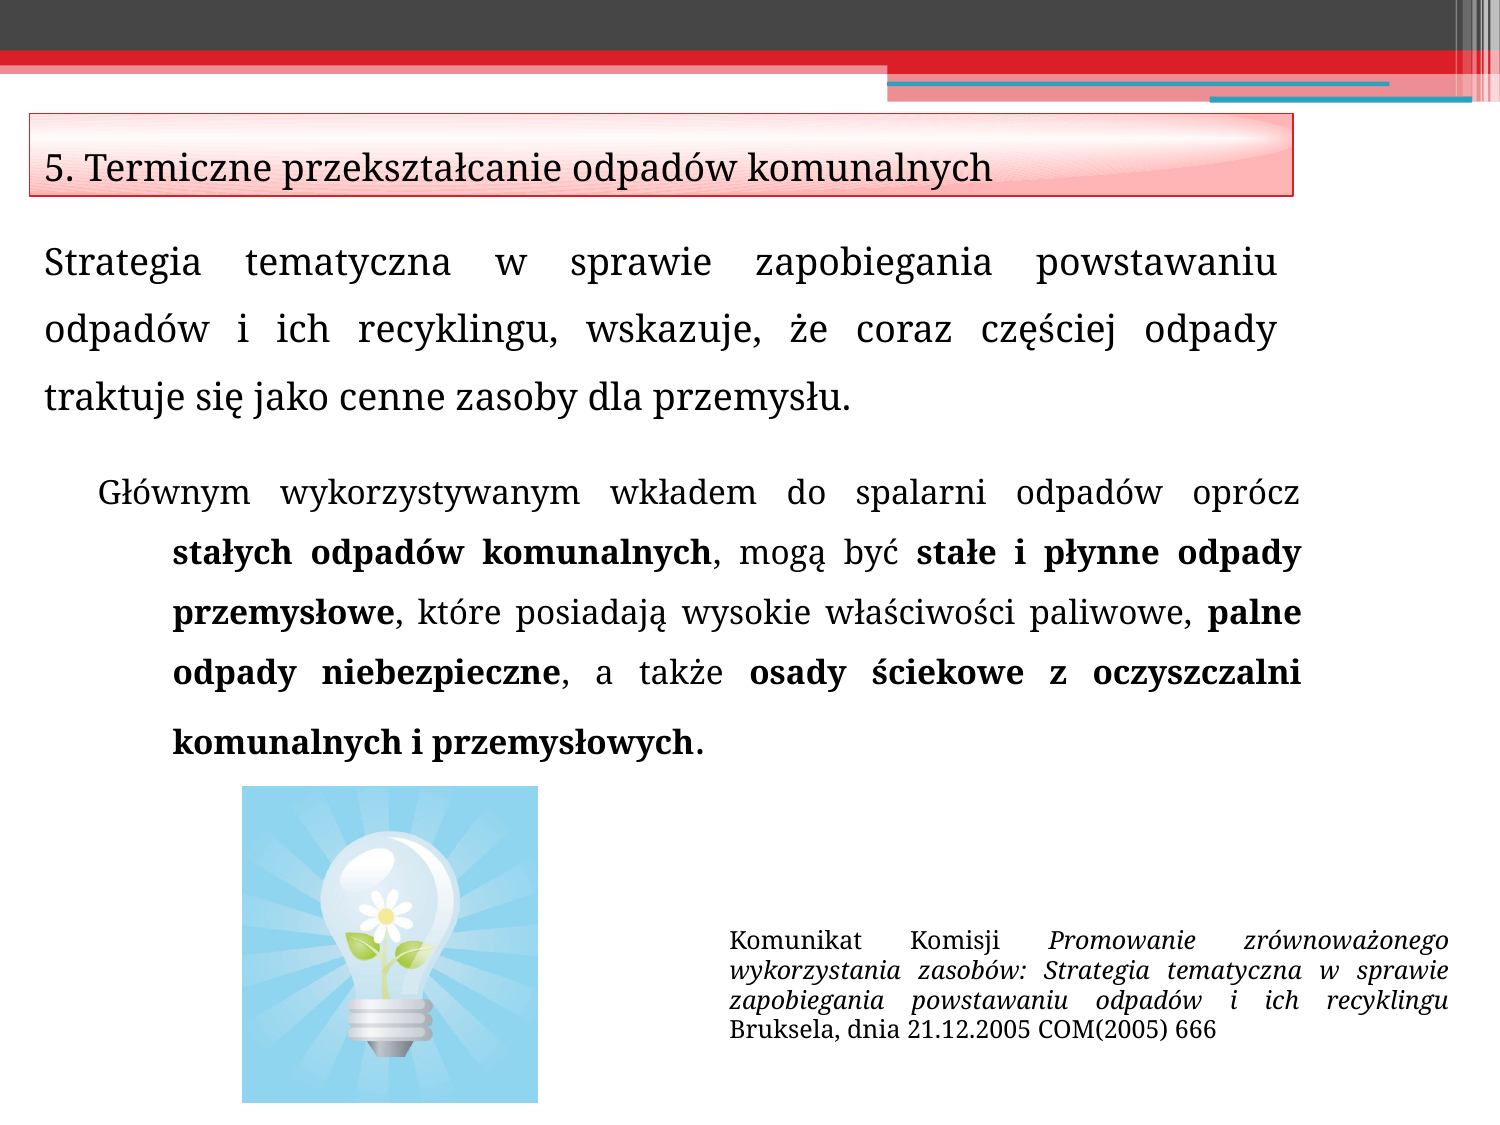

5. Termiczne przekształcanie odpadów komunalnych
Strategia tematyczna w sprawie zapobiegania powstawaniu odpadów i ich recyklingu, wskazuje, że coraz częściej odpady traktuje się jako cenne zasoby dla przemysłu.
# Głównym wykorzystywanym wkładem do spalarni odpadów oprócz stałych odpadów komunalnych, mogą być stałe i płynne odpady przemysłowe, które posiadają wysokie właściwości paliwowe, palne odpady niebezpieczne, a także osady ściekowe z oczyszczalni komunalnych i przemysłowych.
Komunikat Komisji Promowanie zrównoważonego wykorzystania zasobów: Strategia tematyczna w sprawie zapobiegania powstawaniu odpadów i ich recyklingu Bruksela, dnia 21.12.2005 COM(2005) 666